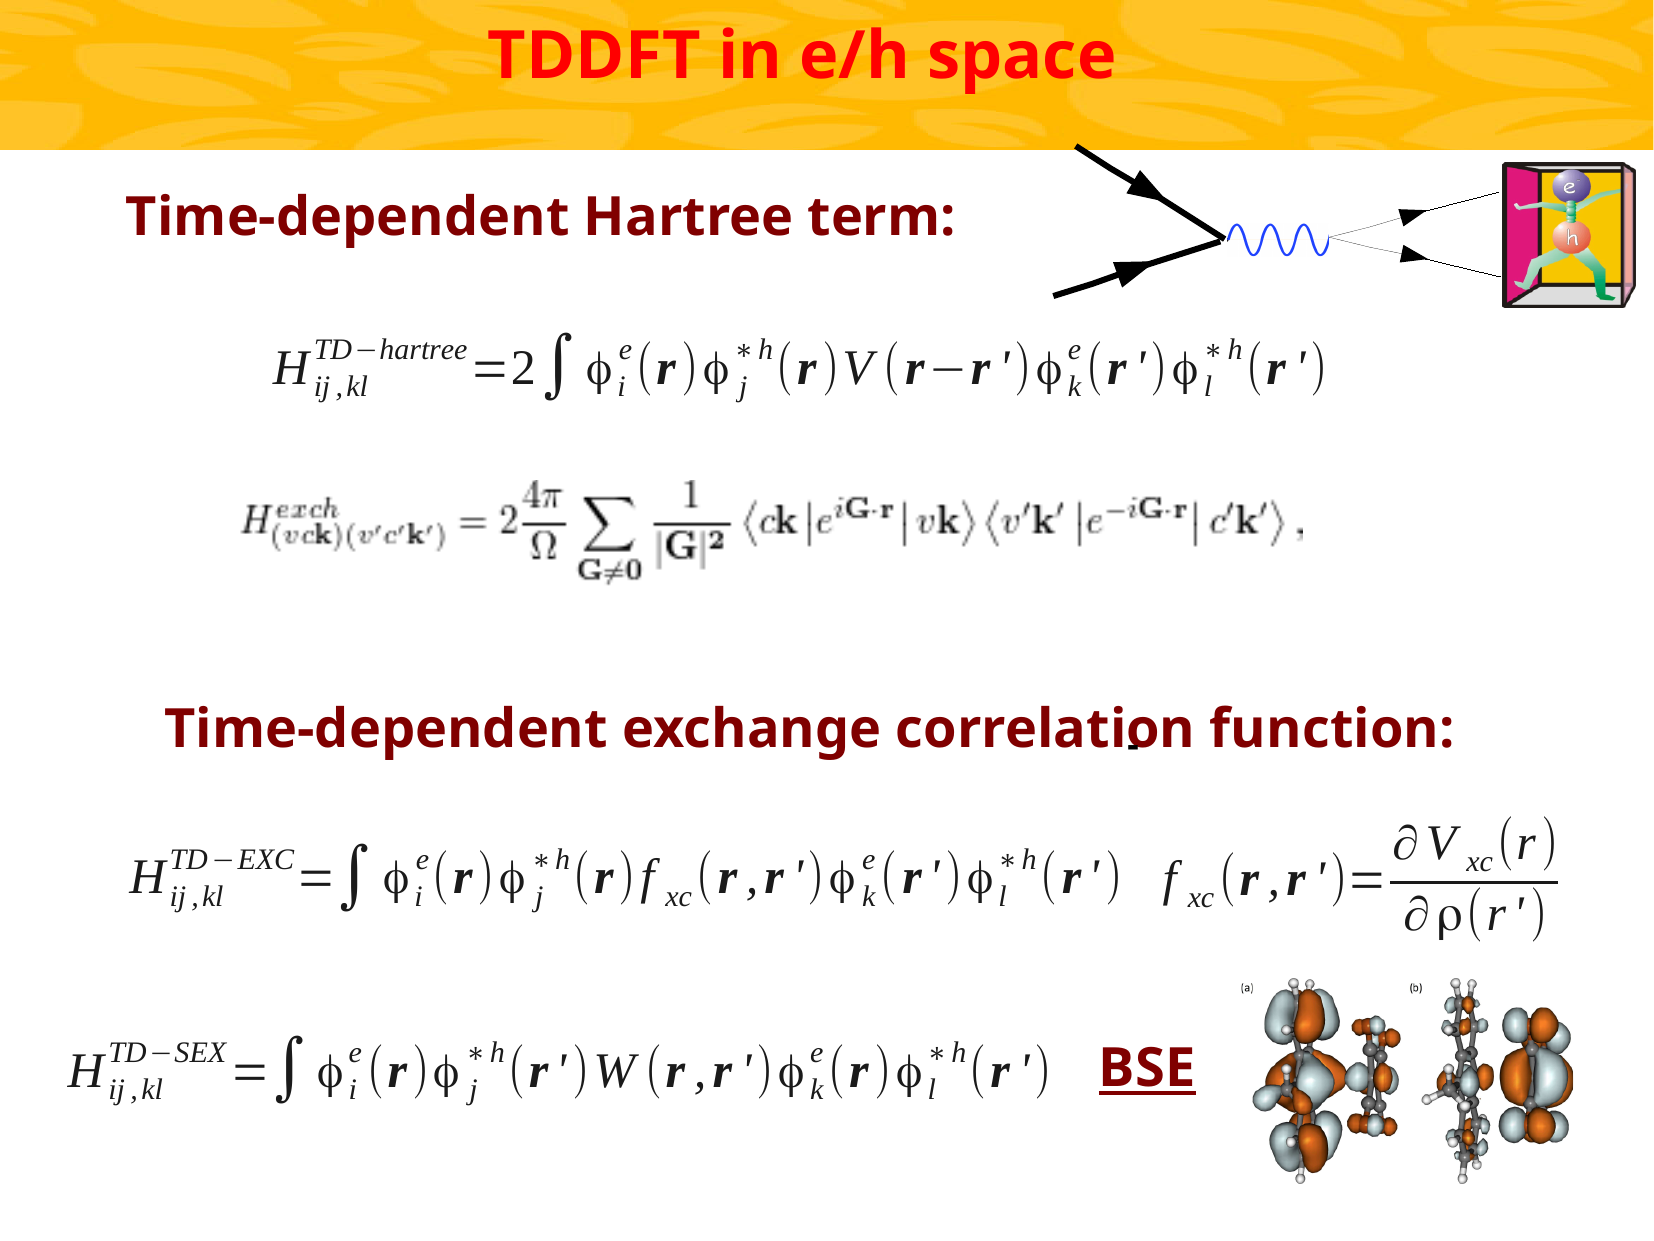

TDDFT in e/h space
Time-dependent Hartree term:
Time-dependent exchange correlation function:
-
BSE